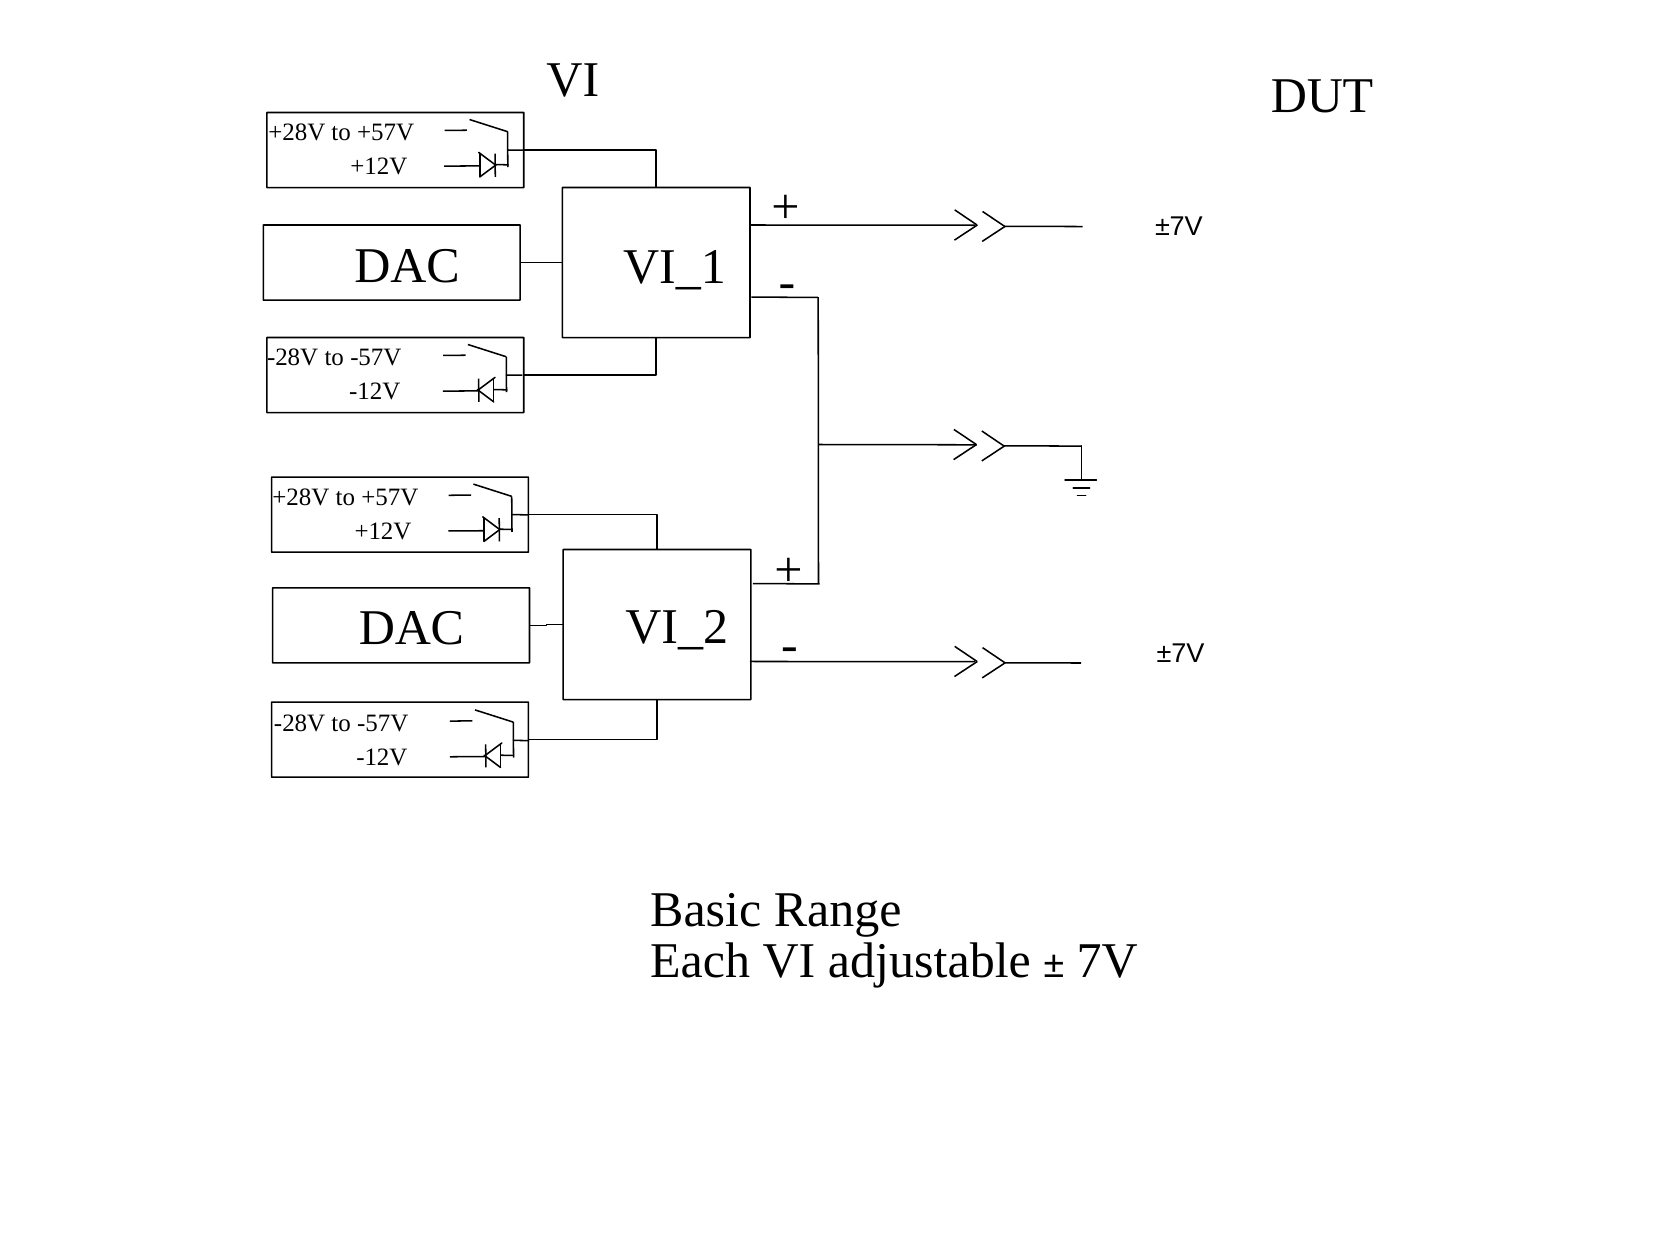

VI
DUT
+28V to +57V
+12V
+
±7V
DAC
VI_1
-
-28V to -57V
-12V
+28V to +57V
+12V
+
VI_2
DAC
-
±7V
-28V to -57V
-12V
Basic Range
Each VI adjustable ± 7V